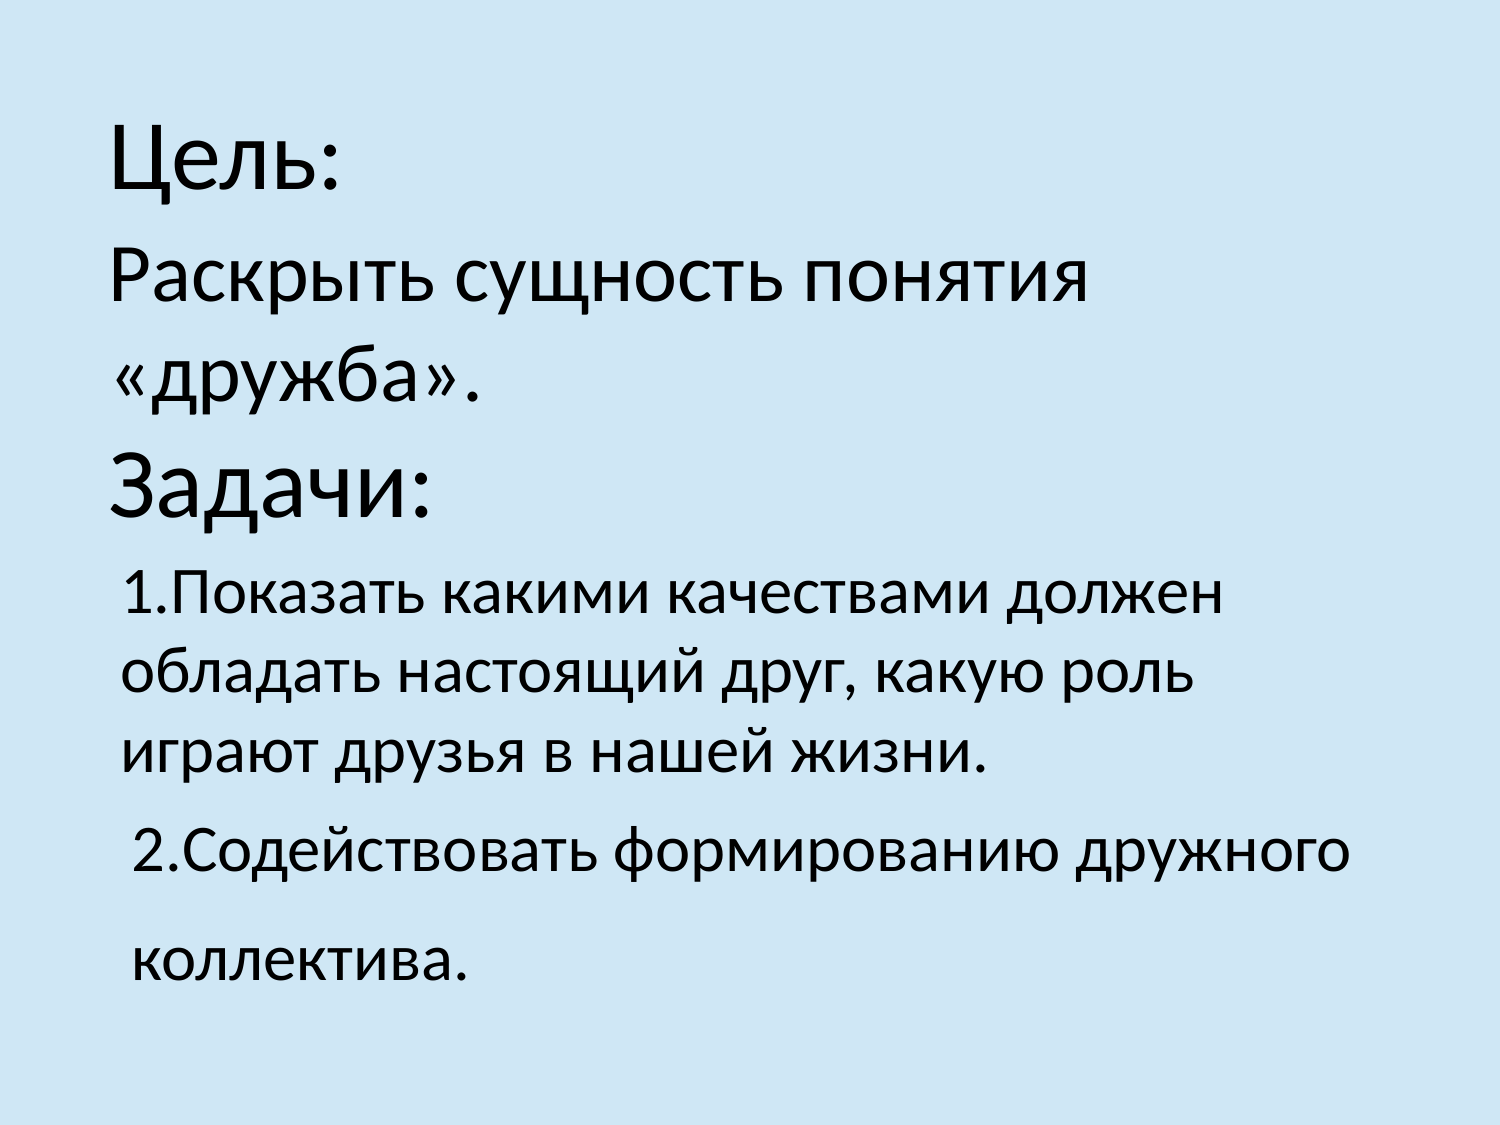

Цель:
Раскрыть сущность понятия «дружба».
Задачи:
1.Показать какими качествами должен обладать настоящий друг, какую роль играют друзья в нашей жизни.
# 2.Содействовать формированию дружного
коллектива.